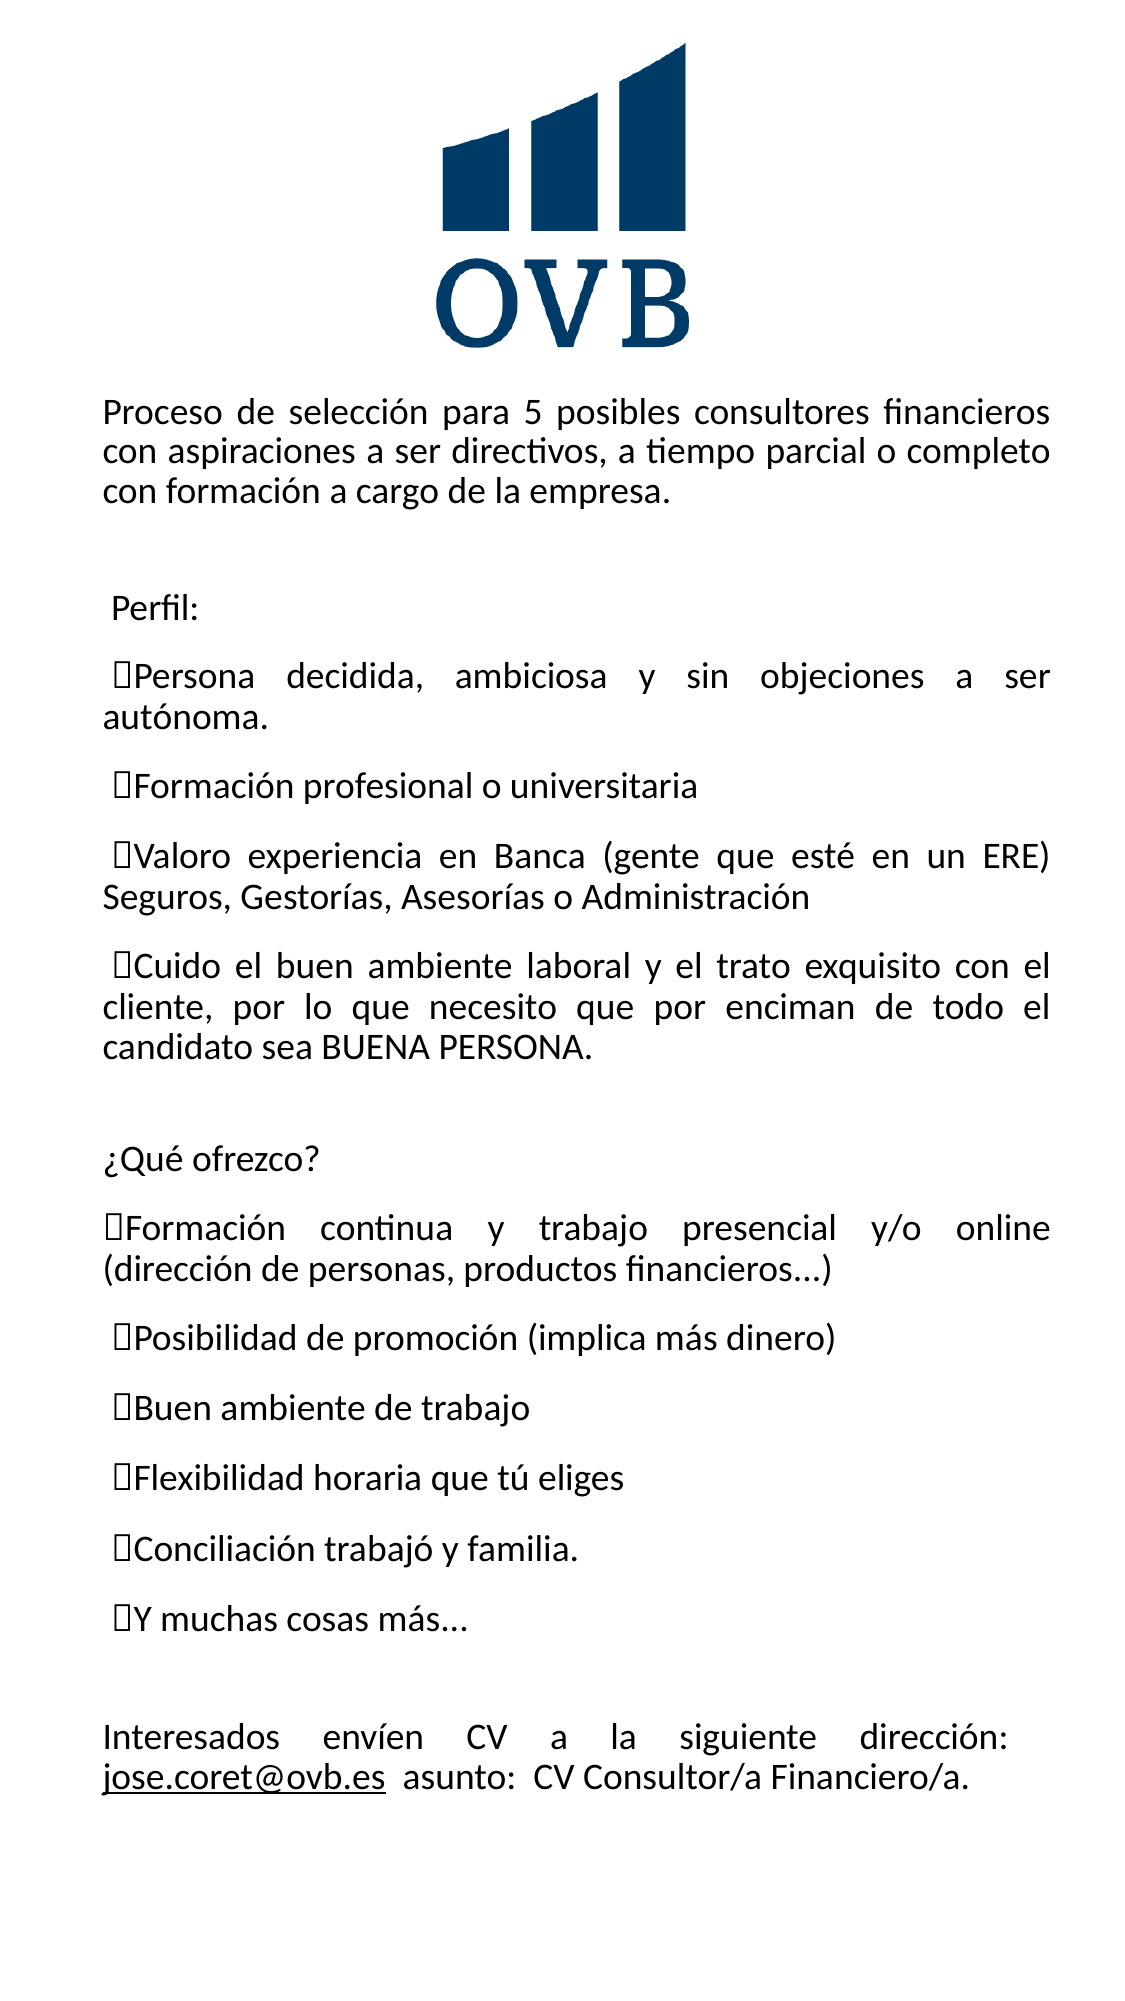

Proceso de selección para 5 posibles consultores financieros con aspiraciones a ser directivos, a tiempo parcial o completo con formación a cargo de la empresa.
 Perfil:
 Persona decidida, ambiciosa y sin objeciones a ser autónoma.
 Formación profesional o universitaria ‍ ‍
 Valoro experiencia en Banca (gente que esté en un ERE) Seguros, Gestorías, Asesorías o Administración
 Cuido el buen ambiente laboral y el trato exquisito con el cliente, por lo que necesito que por enciman de todo el candidato sea BUENA PERSONA.
¿Qué ofrezco?
Formación continua y trabajo presencial y/o online (dirección de personas, productos financieros...)
 Posibilidad de promoción (implica más dinero)
 Buen ambiente de trabajo
 Flexibilidad horaria que tú eliges
 Conciliación trabajó y familia.
 Y muchas cosas más...
Interesados envíen CV a la siguiente dirección: jose.coret@ovb.es asunto: CV Consultor/a Financiero/a.